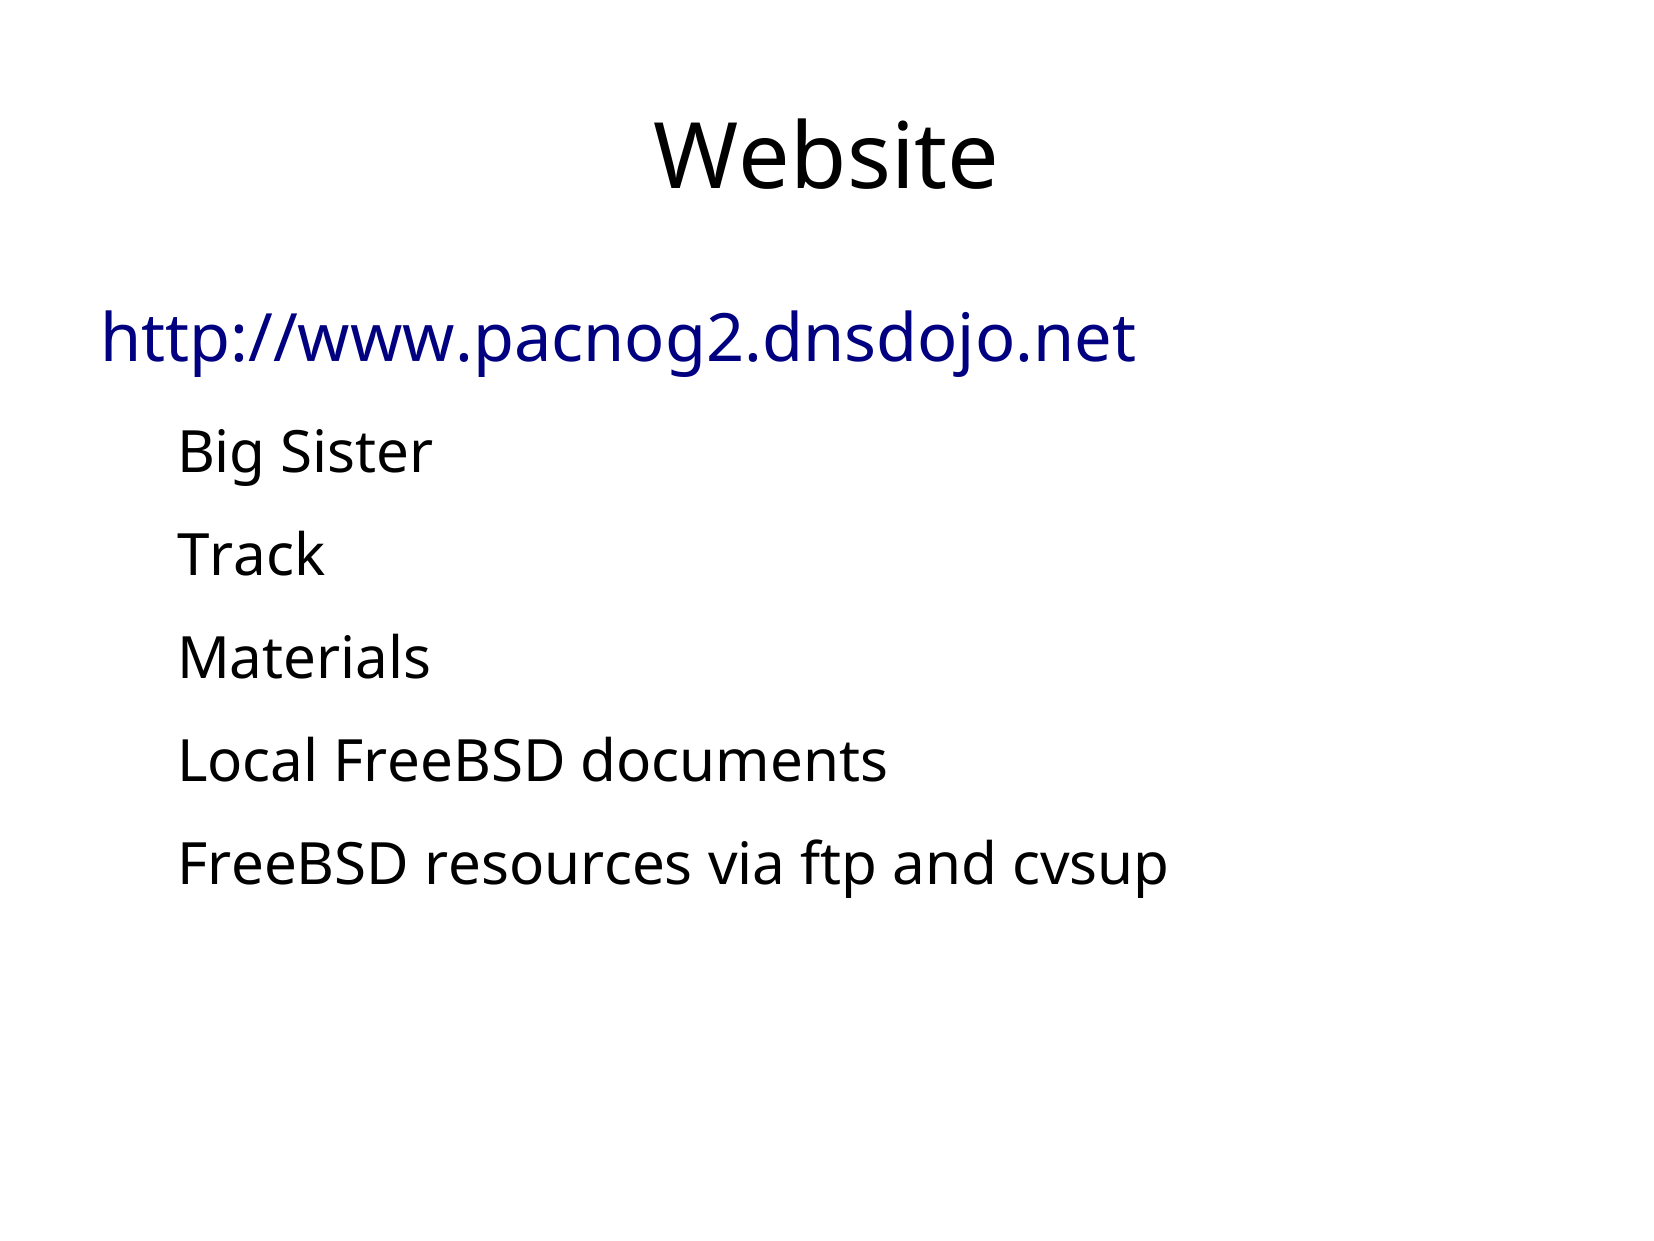

# Website
http://www.pacnog2.dnsdojo.net
Big Sister
Track
Materials
Local FreeBSD documents
FreeBSD resources via ftp and cvsup